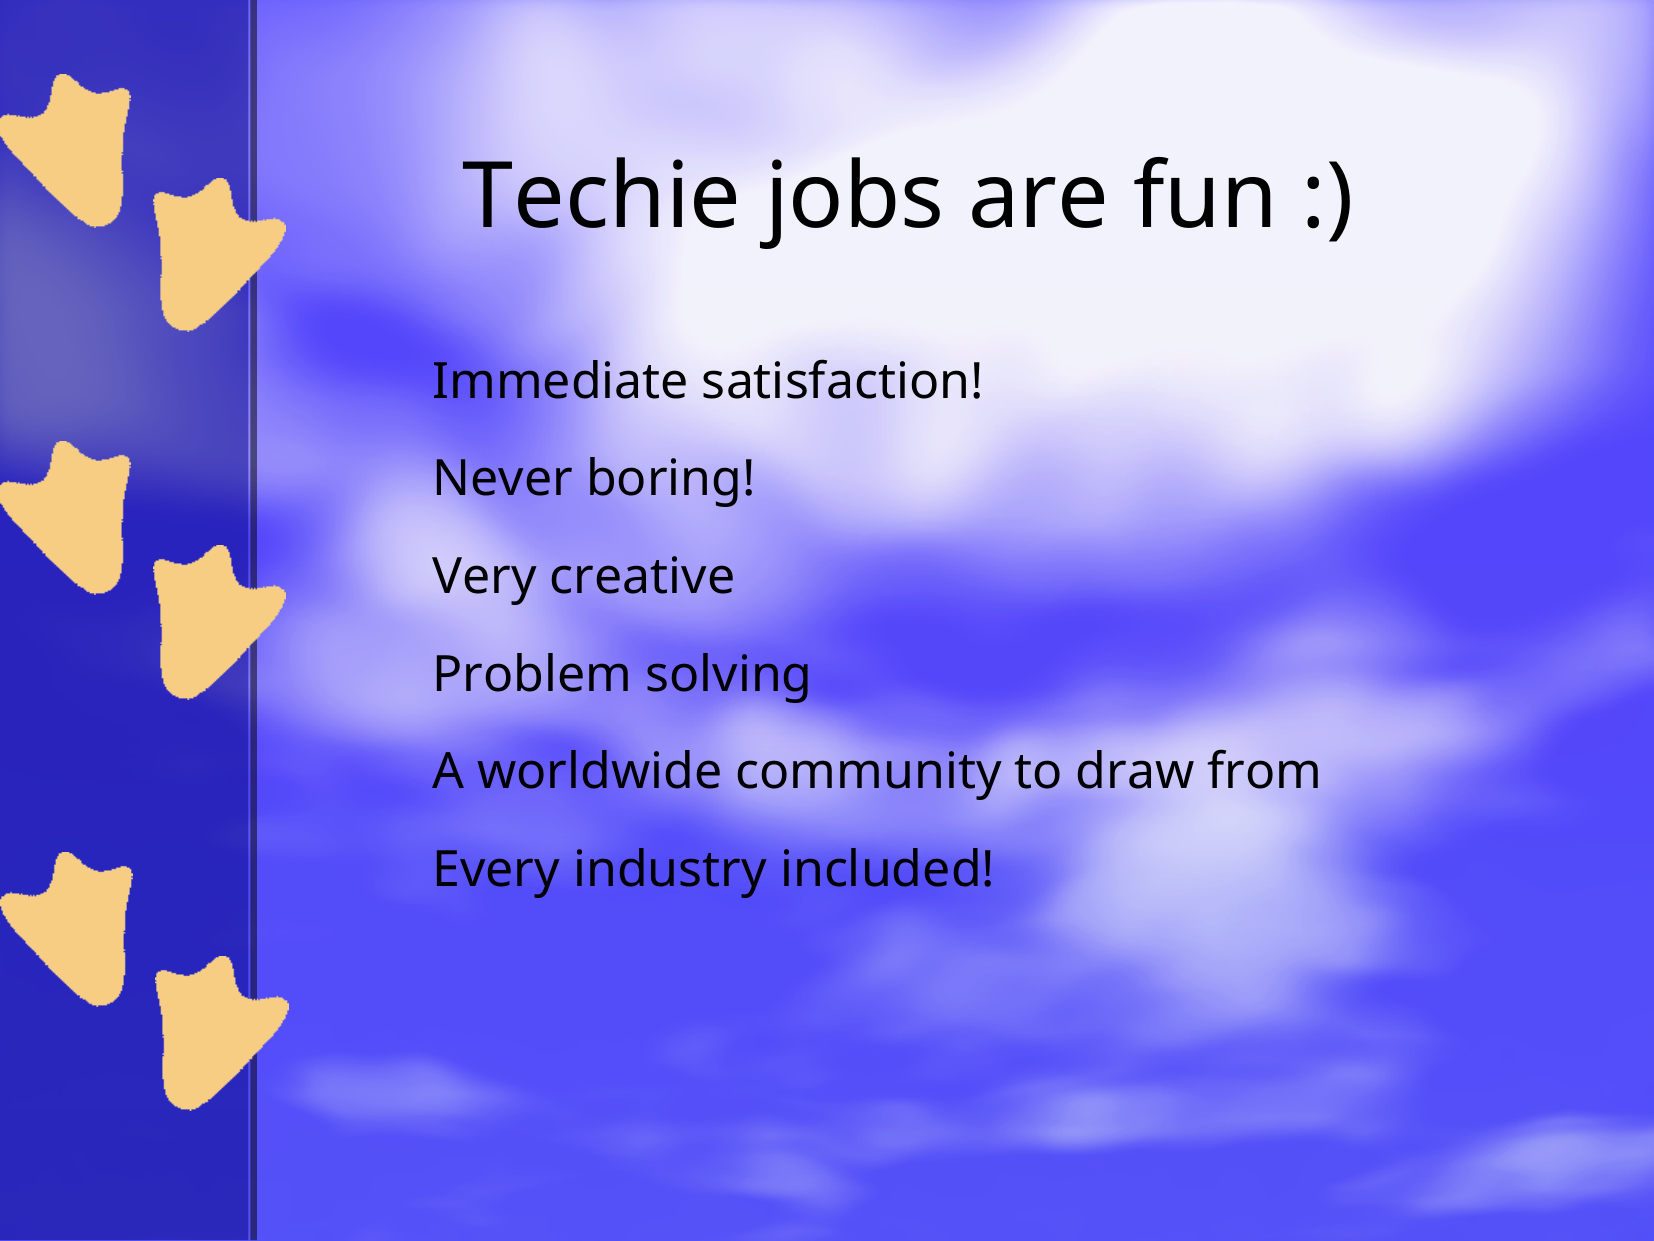

# Techie jobs are fun :)
Immediate satisfaction!
Never boring!
Very creative
Problem solving
A worldwide community to draw from
Every industry included!